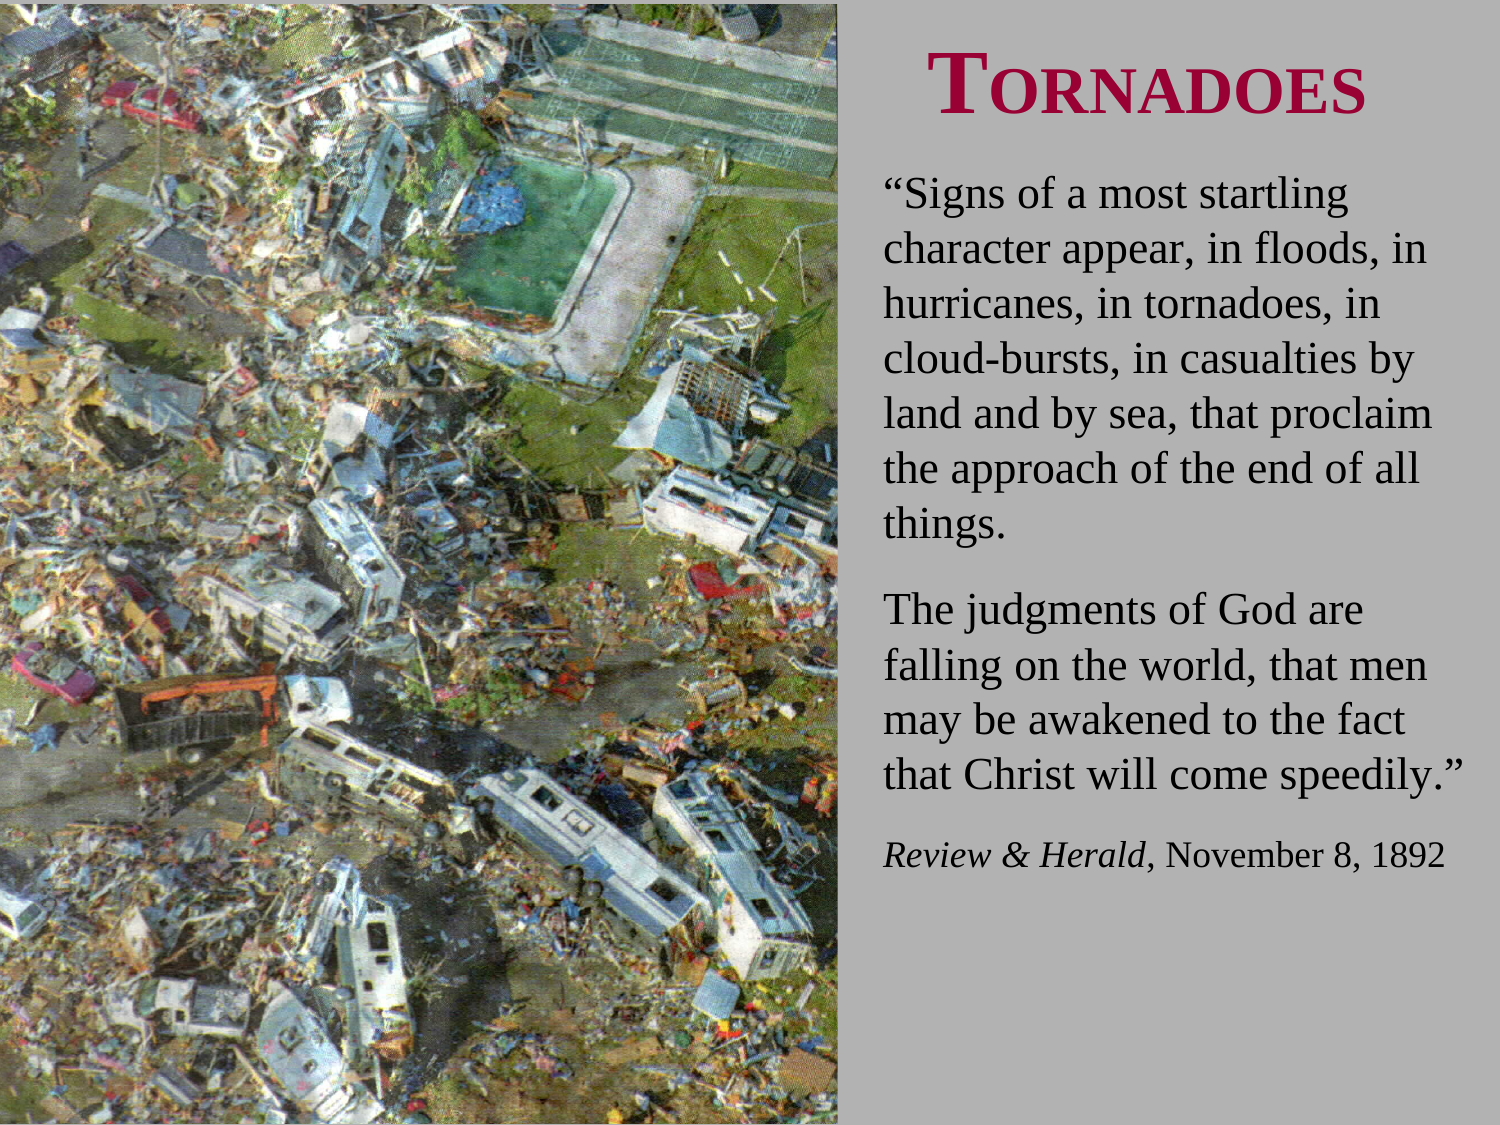

TORNADOES
“Signs of a most startling character appear, in floods, in hurricanes, in tornadoes, in cloud-bursts, in casualties by land and by sea, that proclaim the approach of the end of all things.
The judgments of God are falling on the world, that men may be awakened to the fact that Christ will come speedily.”
Review & Herald, November 8, 1892